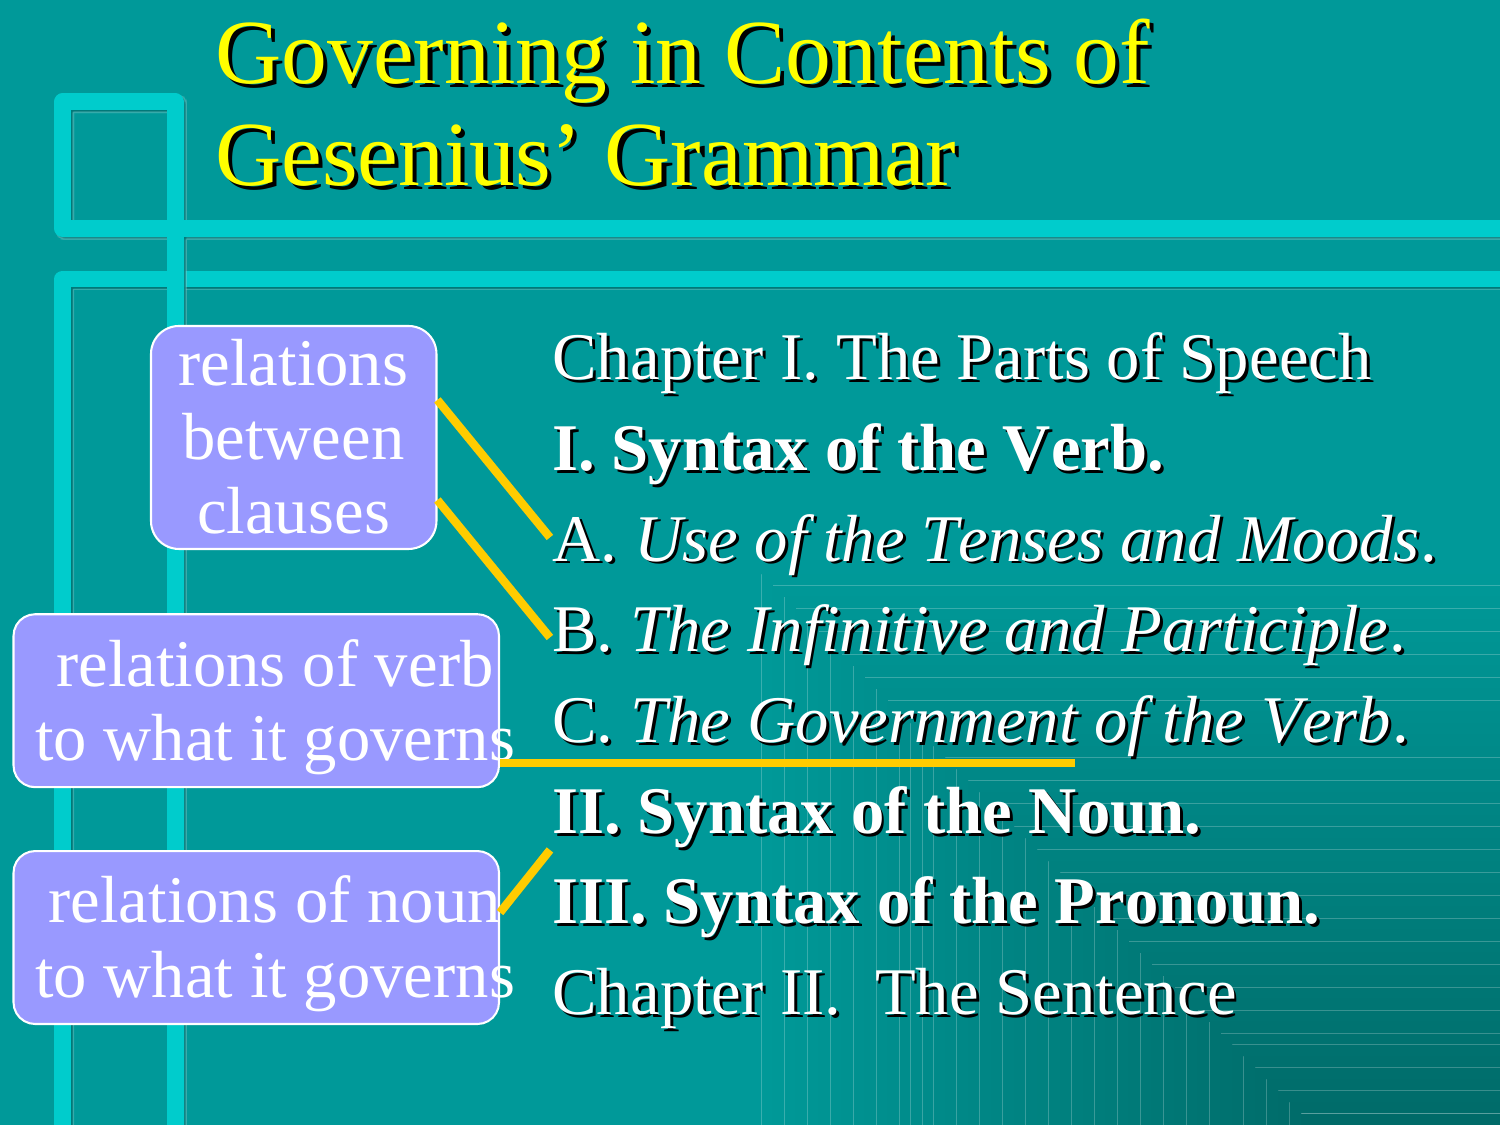

# Governing in Contents of Gesenius’ Grammar
Chapter I. The Parts of Speech
I. Syntax of the Verb.
A. Use of the Tenses and Moods.
B. The Infinitive and Participle.
C. The Government of the Verb.
II. Syntax of the Noun.
III. Syntax of the Pronoun.
Chapter II. The Sentence
relations
between
clauses
relations of verb
to what it governs
relations of noun
to what it governs